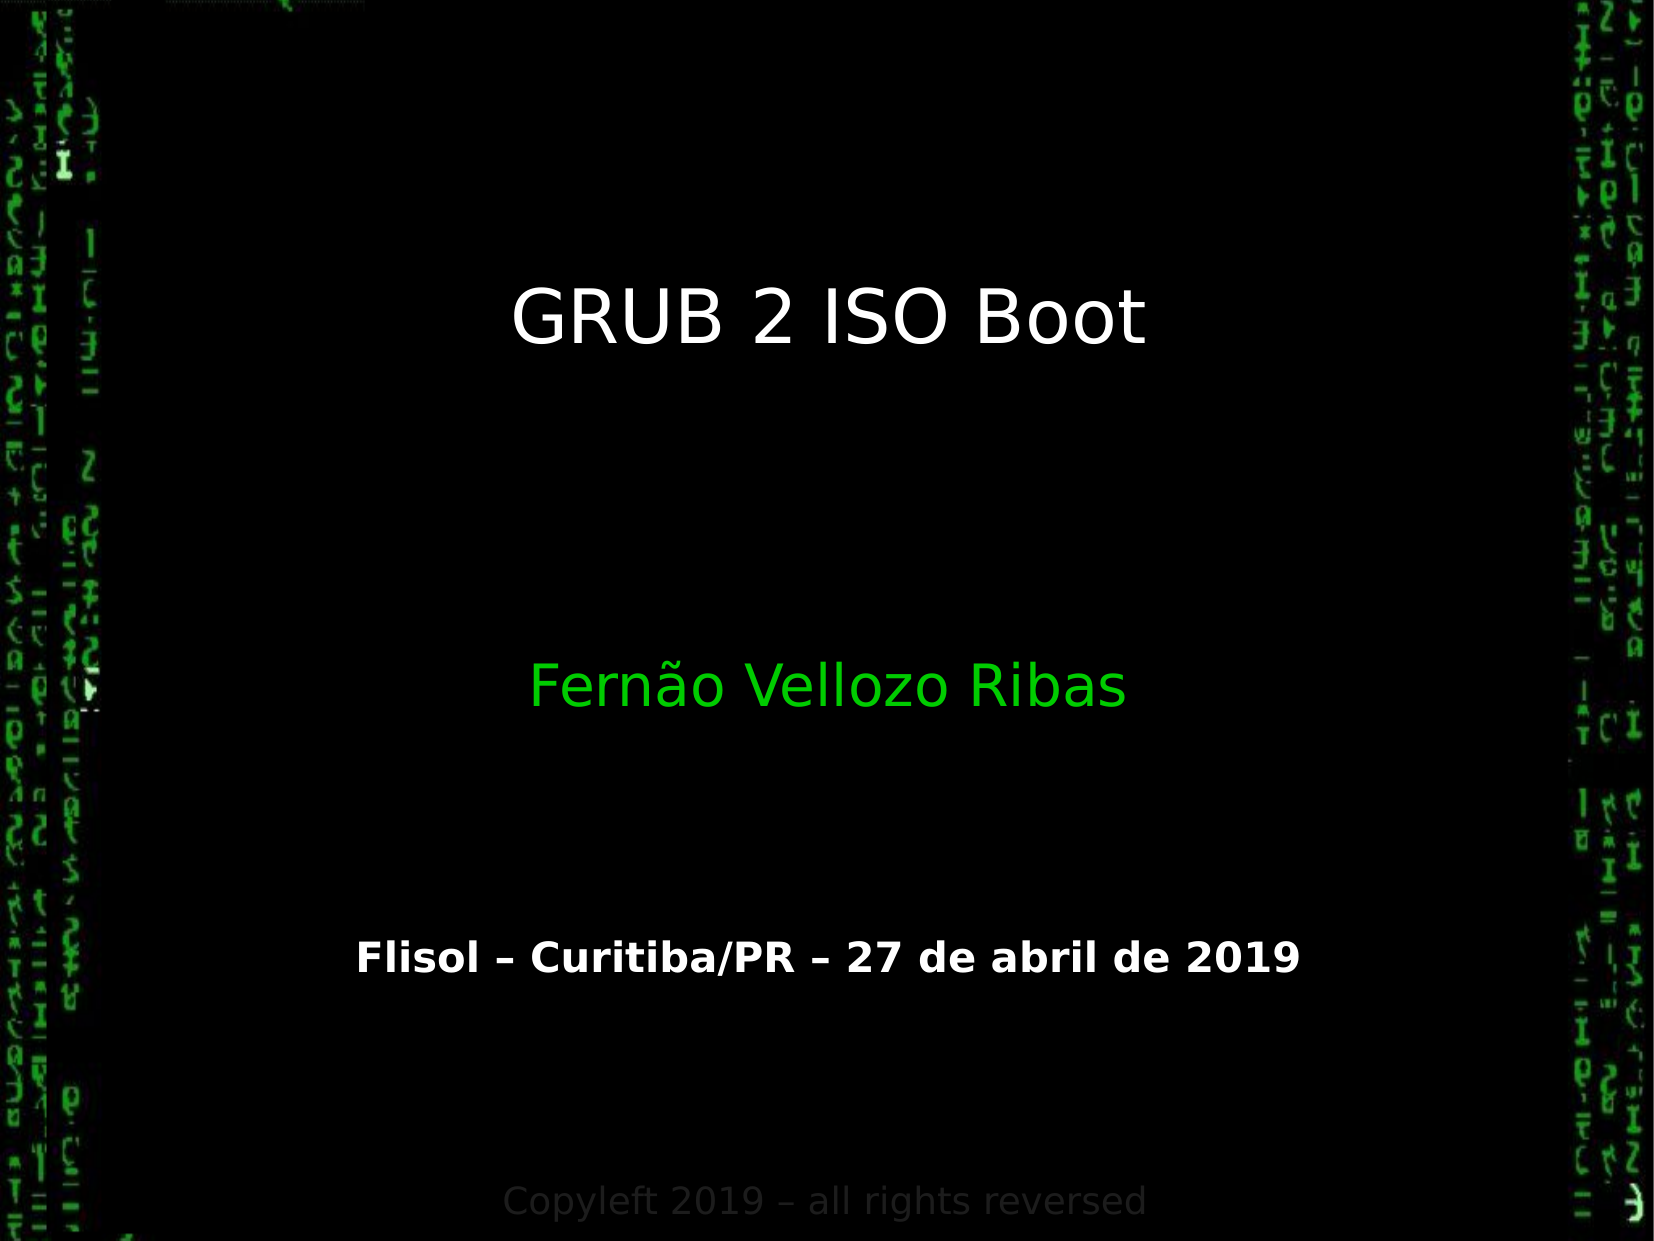

# GRUB 2 ISO Boot
Fernão Vellozo Ribas
Flisol – Curitiba/PR – 27 de abril de 2019
Copyleft 2019 – all rights reversed